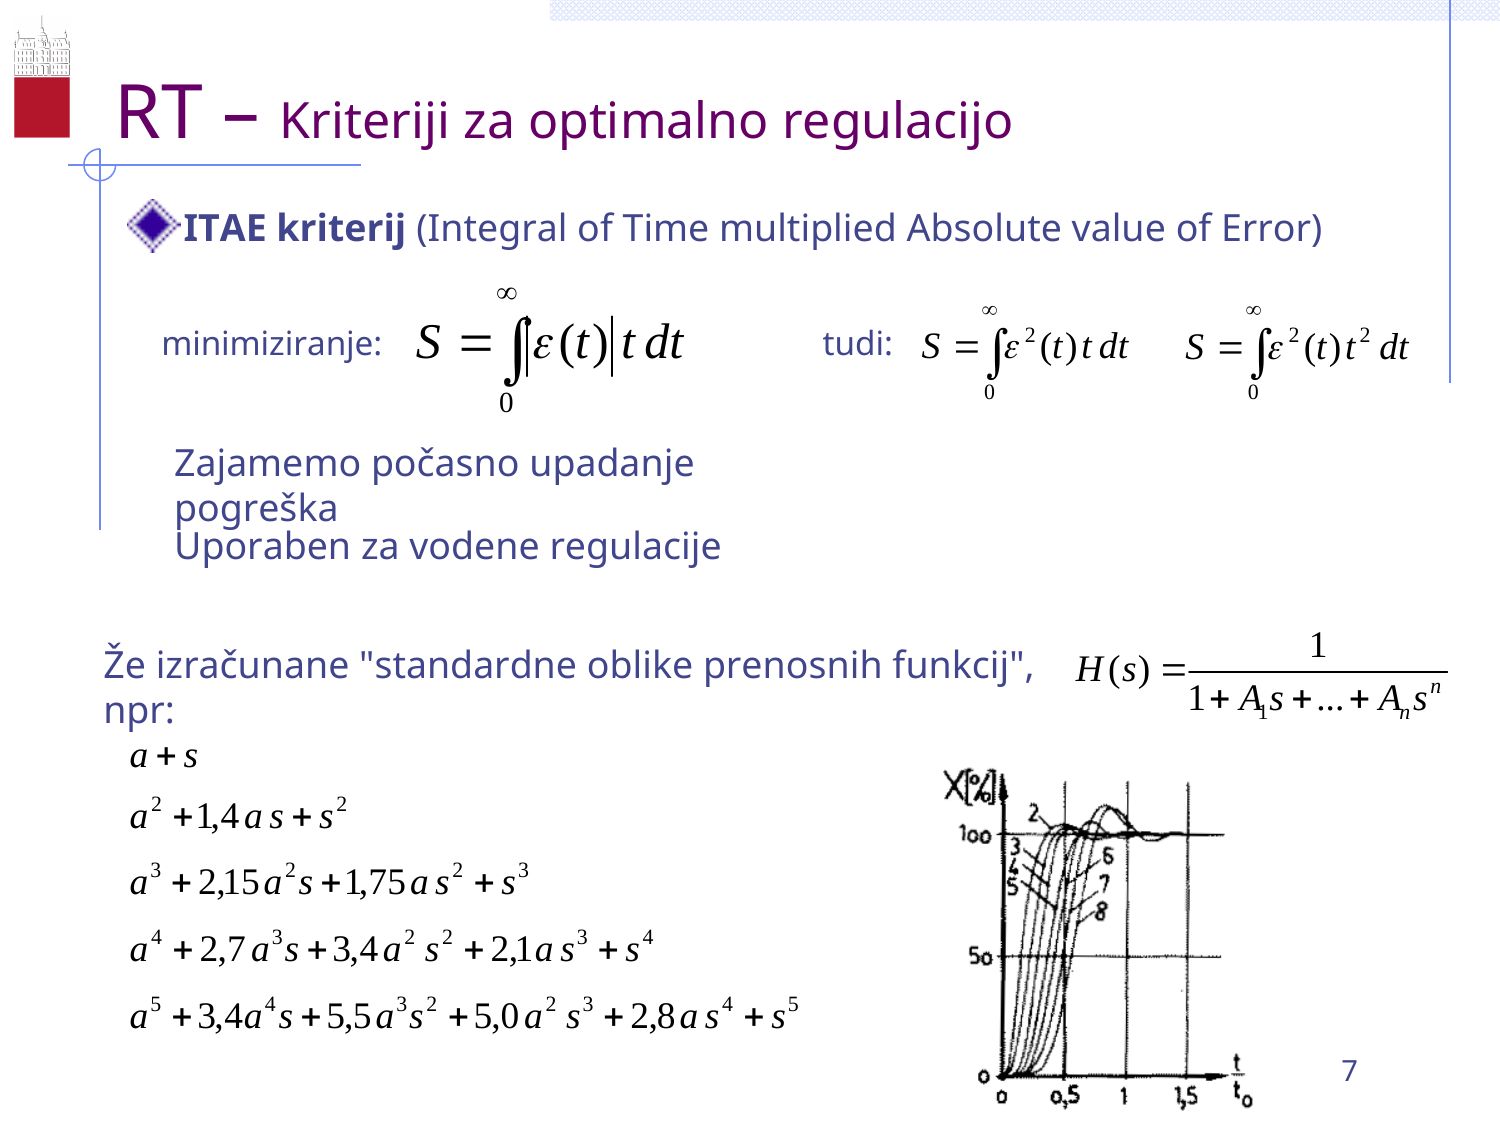

RT – Kriteriji za optimalno regulacijo
# ITAE kriterij (Integral of Time multiplied Absolute value of Error)
tudi:
minimiziranje:
Zajamemo počasno upadanje pogreška
Uporaben za vodene regulacije
Že izračunane "standardne oblike prenosnih funkcij", npr: